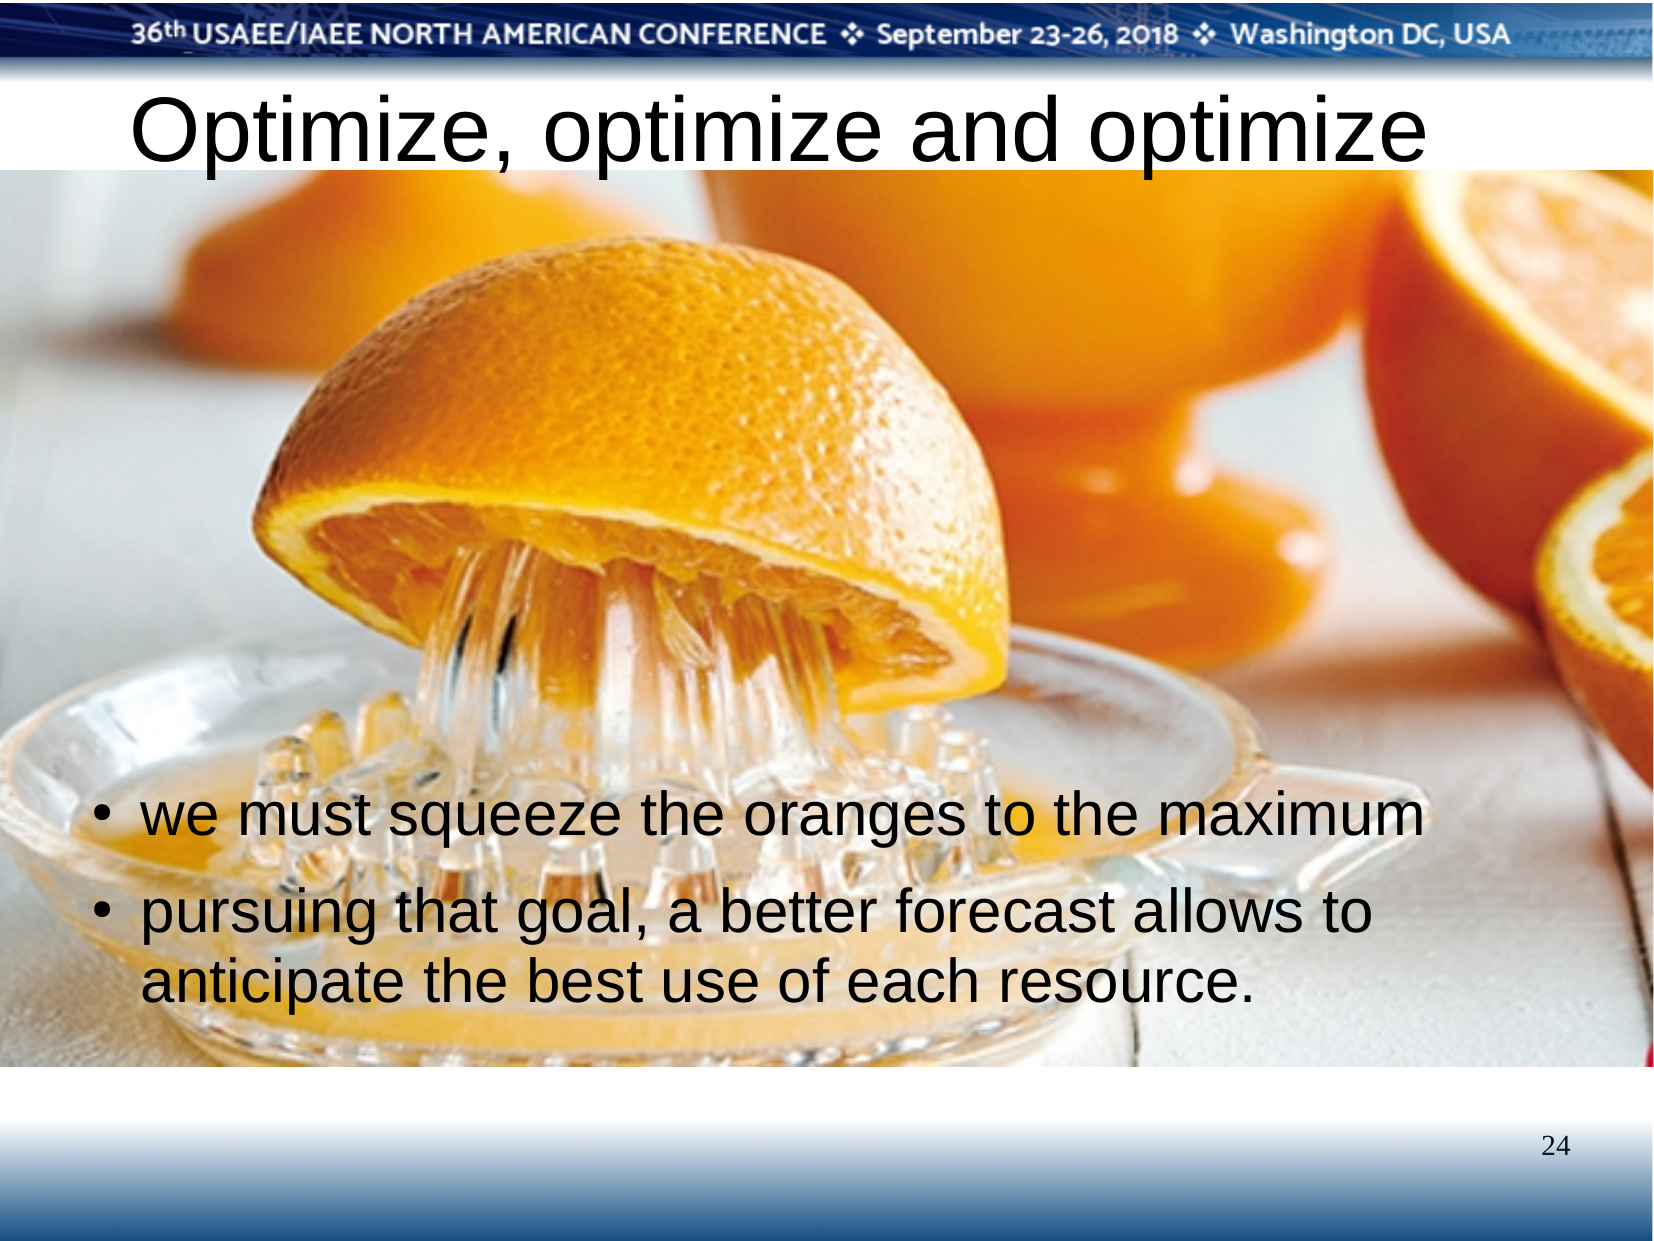

# Optimize, optimize and optimize
we must squeeze the oranges to the maximum
pursuing that goal, a better forecast allows to anticipate the best use of each resource.
24